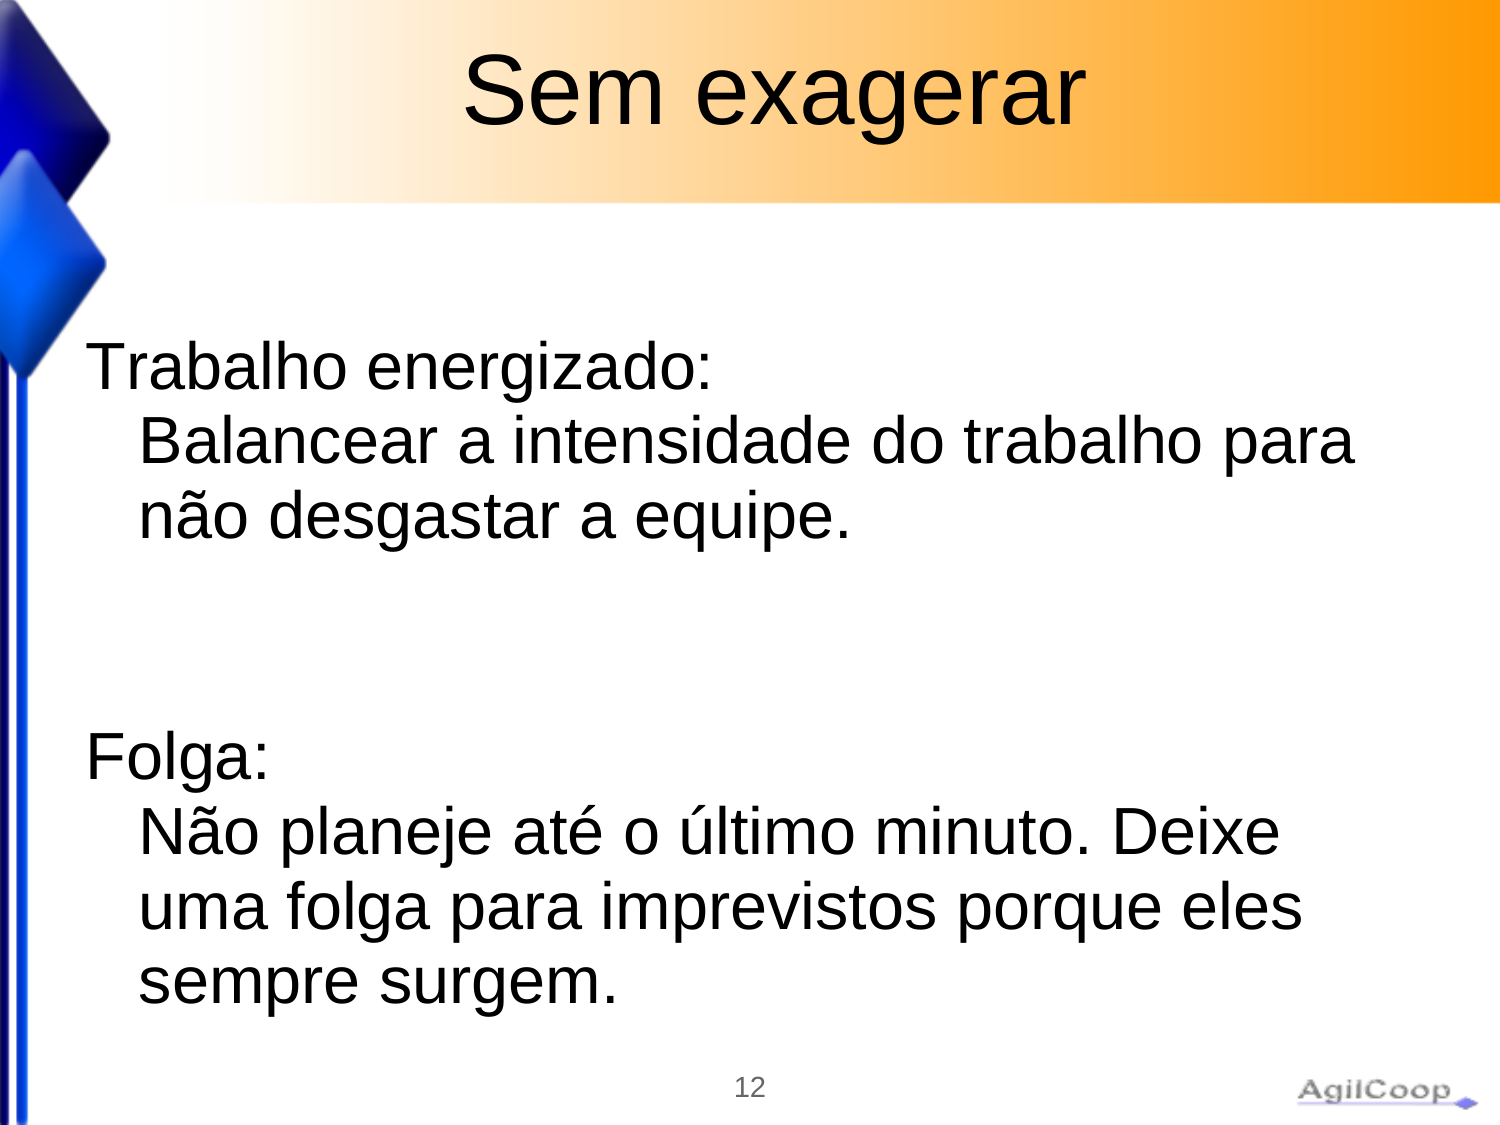

# Sem exagerar
Trabalho energizado:
Balancear a intensidade do trabalho para não desgastar a equipe.
Folga:
Não planeje até o último minuto. Deixe uma folga para imprevistos porque eles sempre surgem.
12